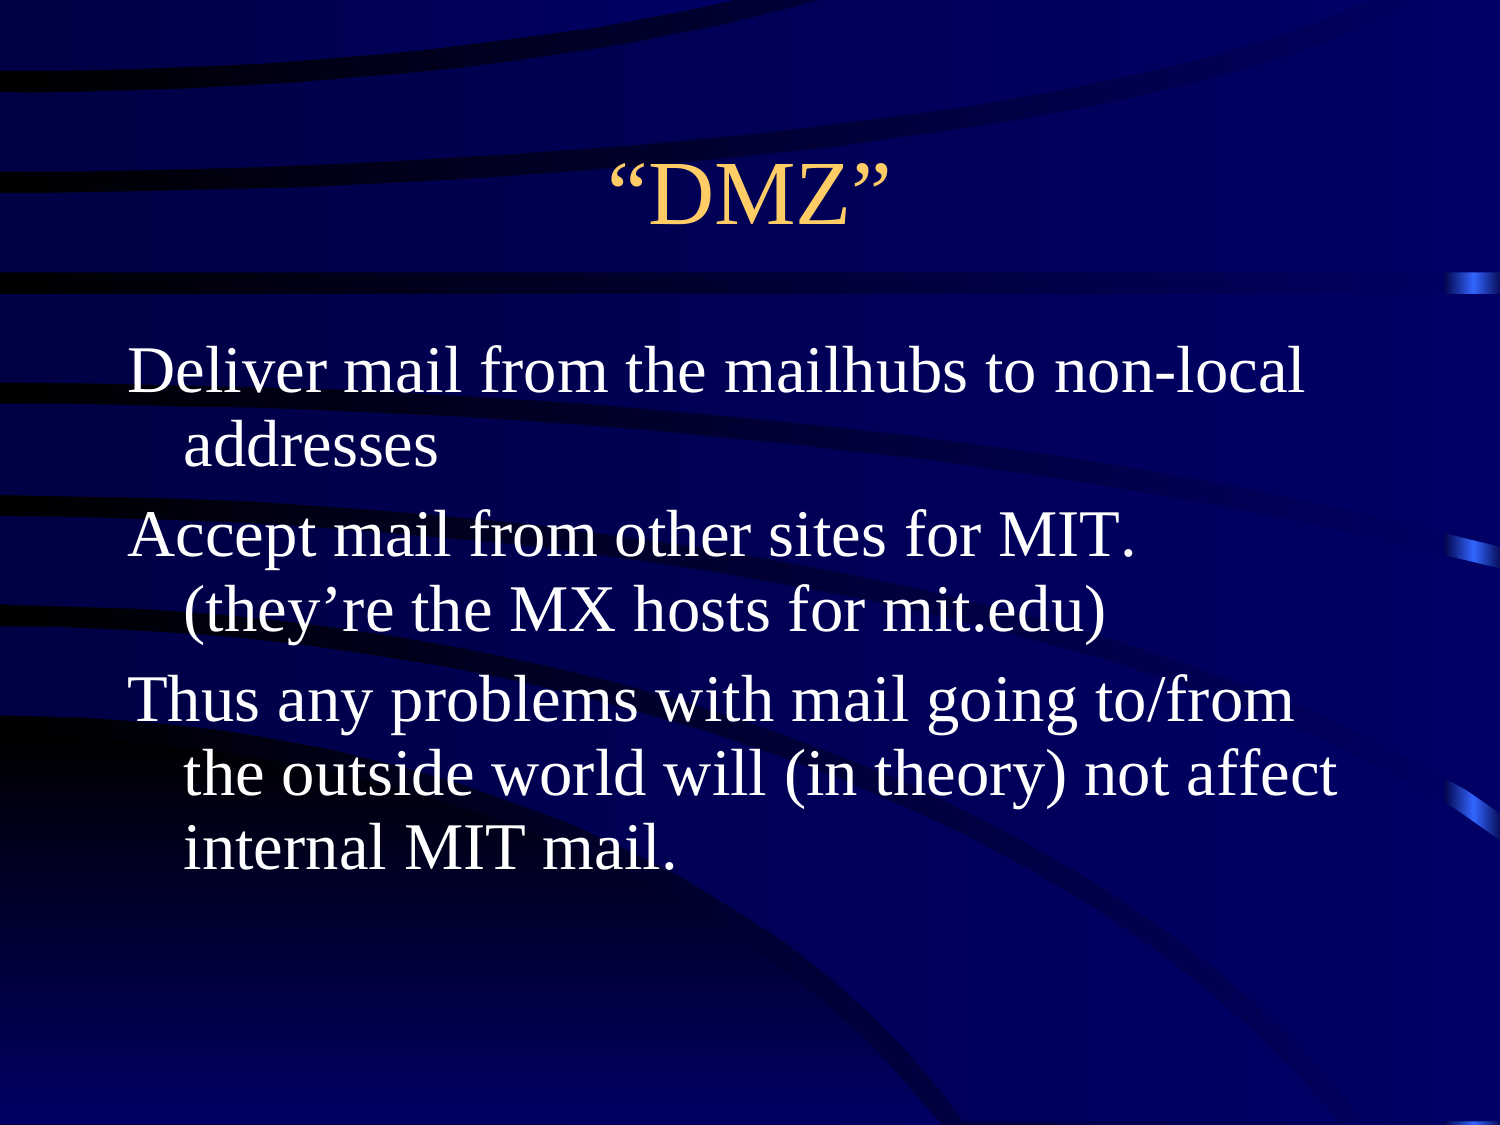

# “DMZ”
Deliver mail from the mailhubs to non-local addresses
Accept mail from other sites for MIT. (they’re the MX hosts for mit.edu)
Thus any problems with mail going to/from the outside world will (in theory) not affect internal MIT mail.